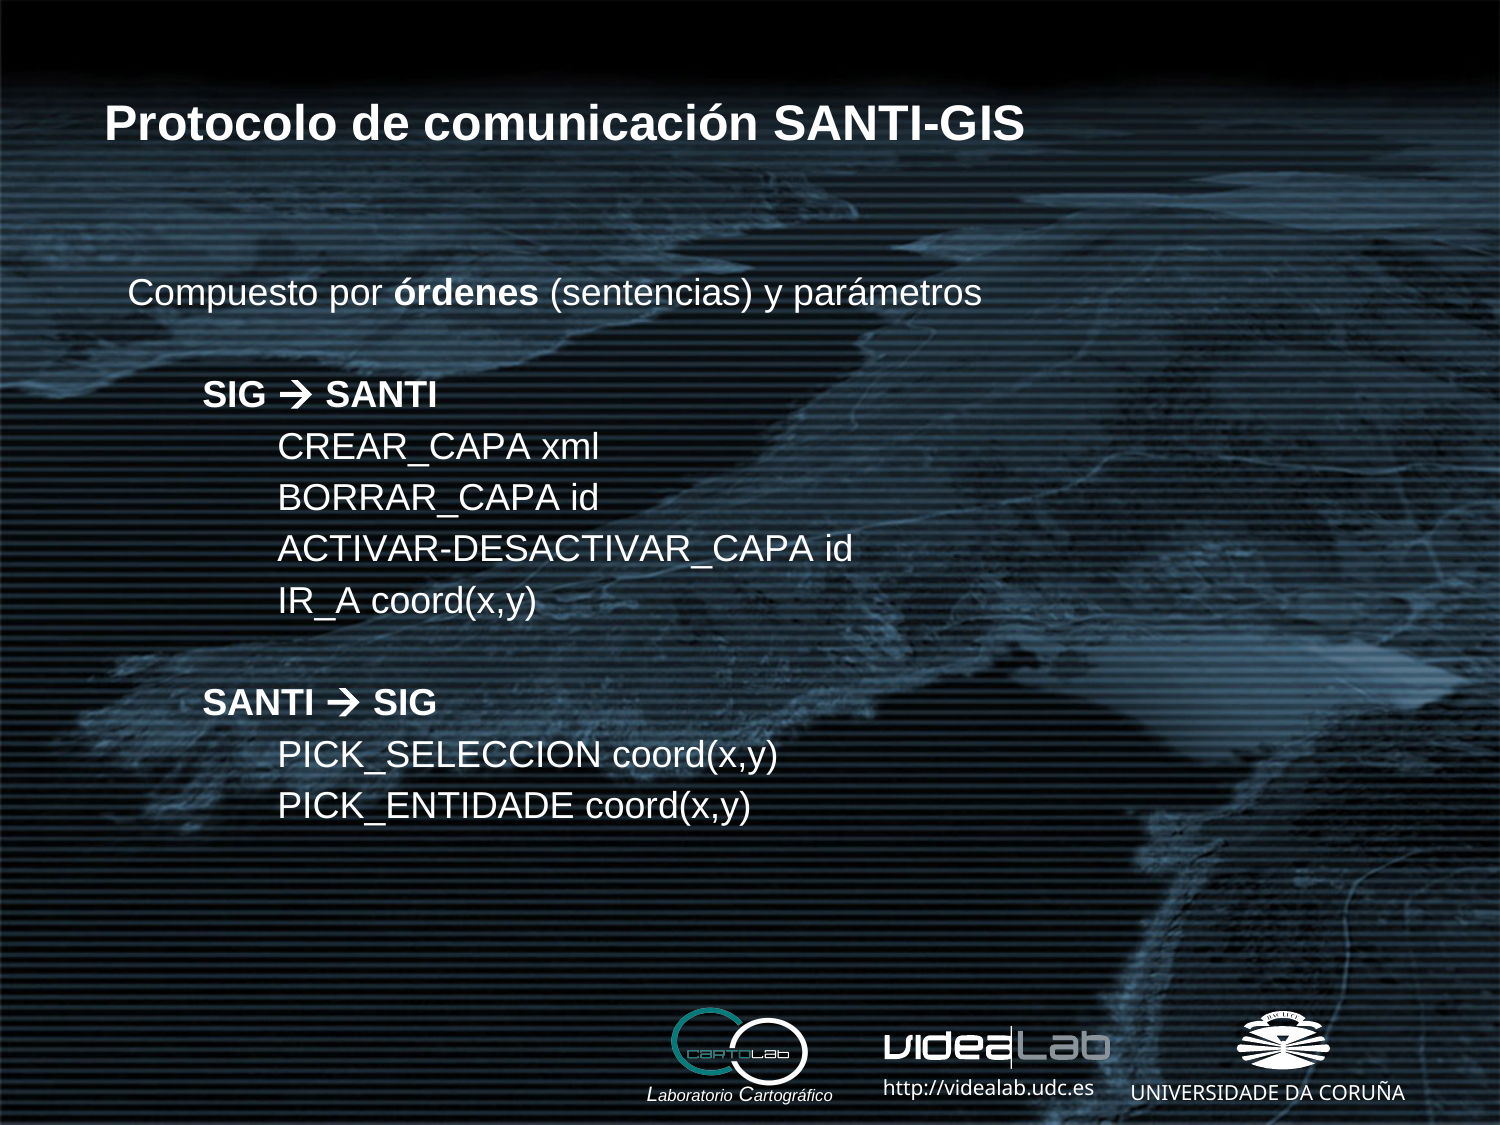

Protocolo de comunicación SANTI-GIS
# Compuesto por órdenes (sentencias) y parámetros
SIG  SANTI
CREAR_CAPA xml
BORRAR_CAPA id
ACTIVAR-DESACTIVAR_CAPA id
IR_A coord(x,y)
SANTI  SIG
PICK_SELECCION coord(x,y)
PICK_ENTIDADE coord(x,y)